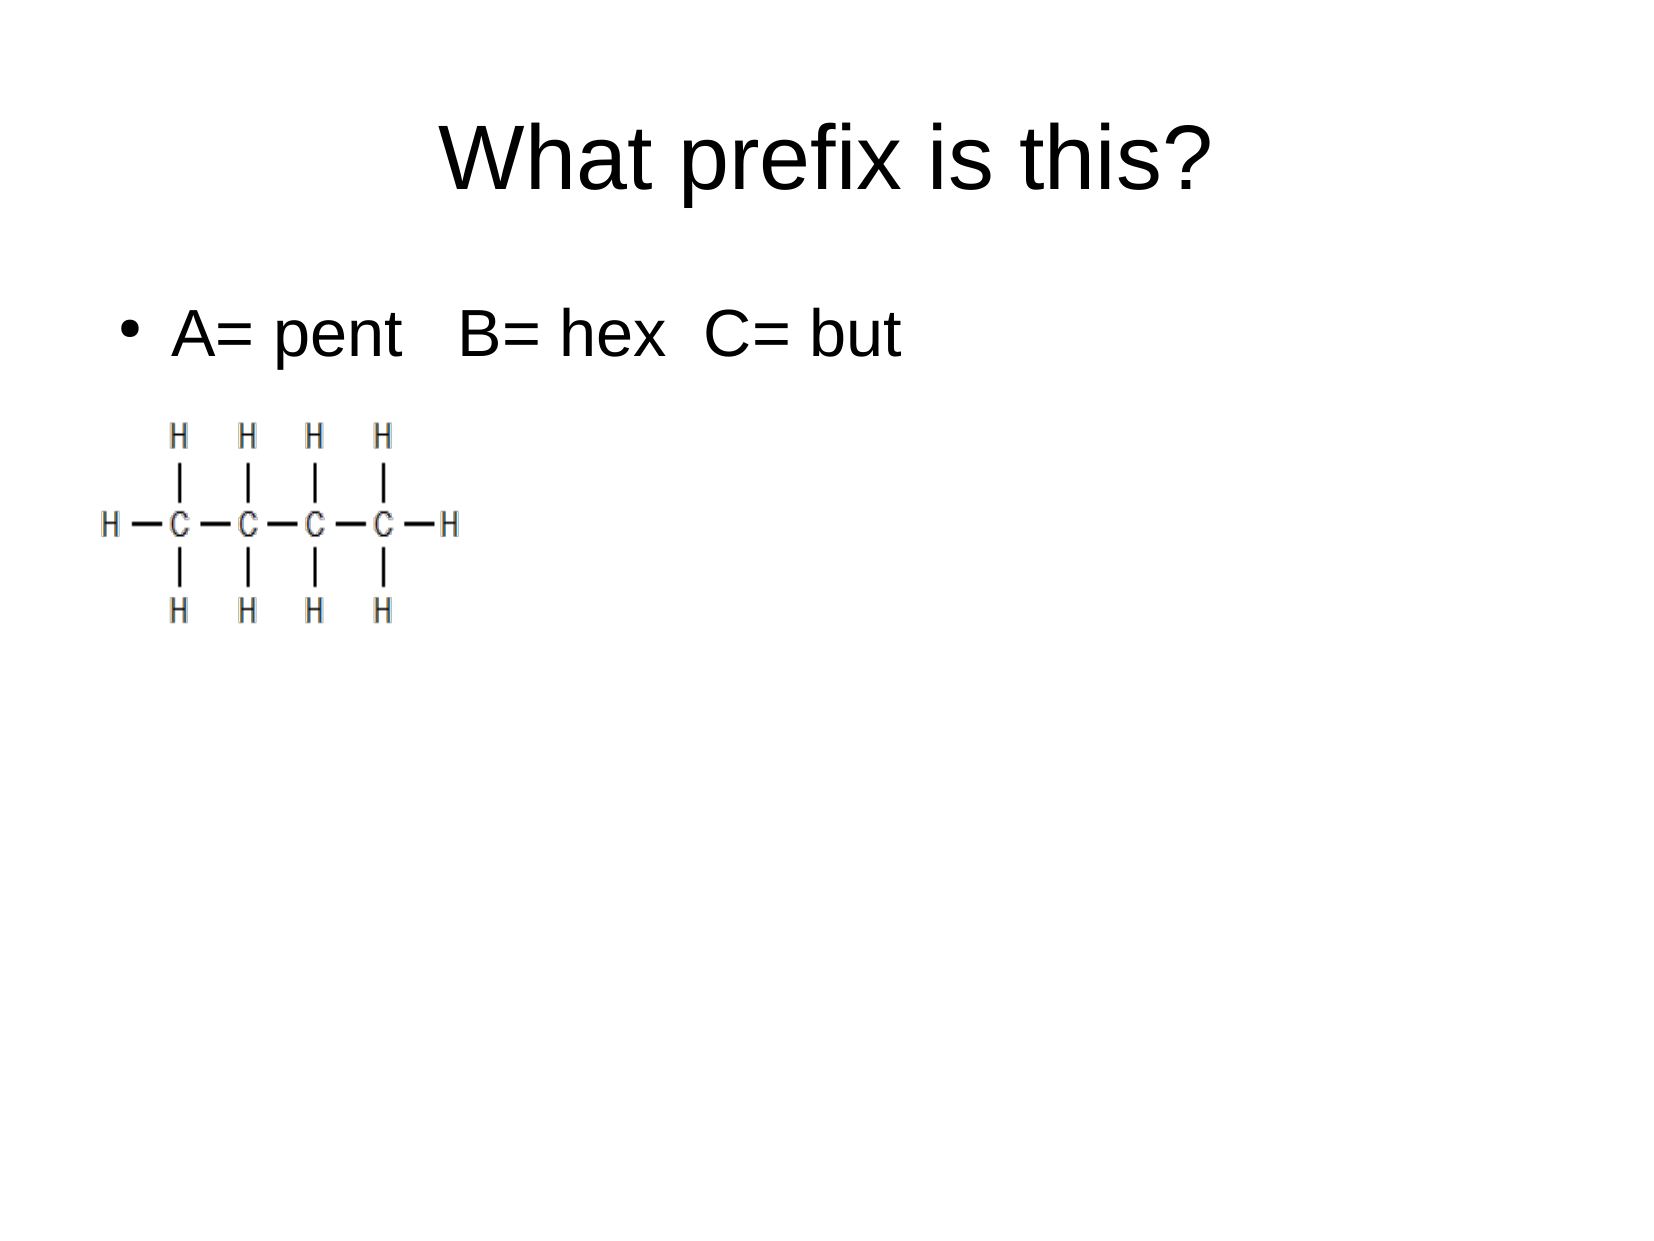

# What prefix is this?
A= pent B= hex C= but